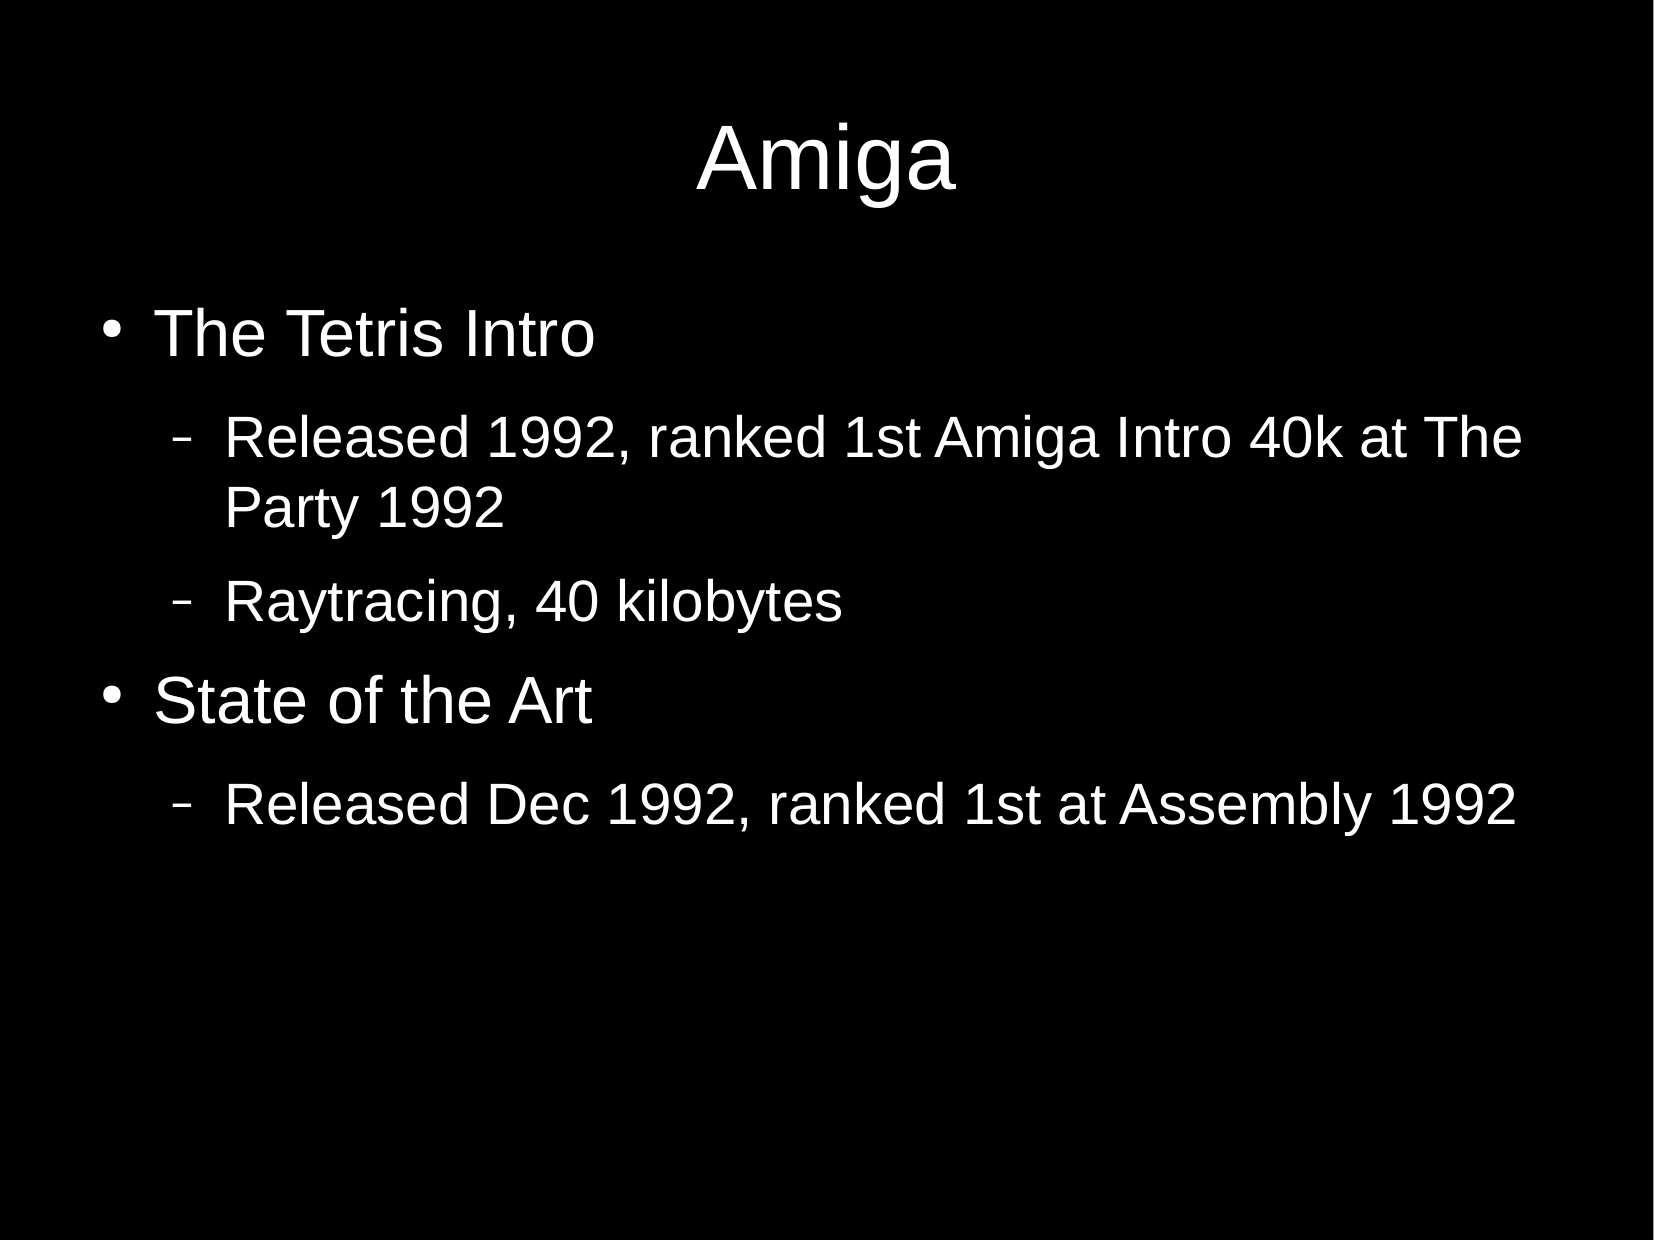

# Amiga
The Tetris Intro
Released 1992, ranked 1st Amiga Intro 40k at The Party 1992
Raytracing, 40 kilobytes
State of the Art
Released Dec 1992, ranked 1st at Assembly 1992